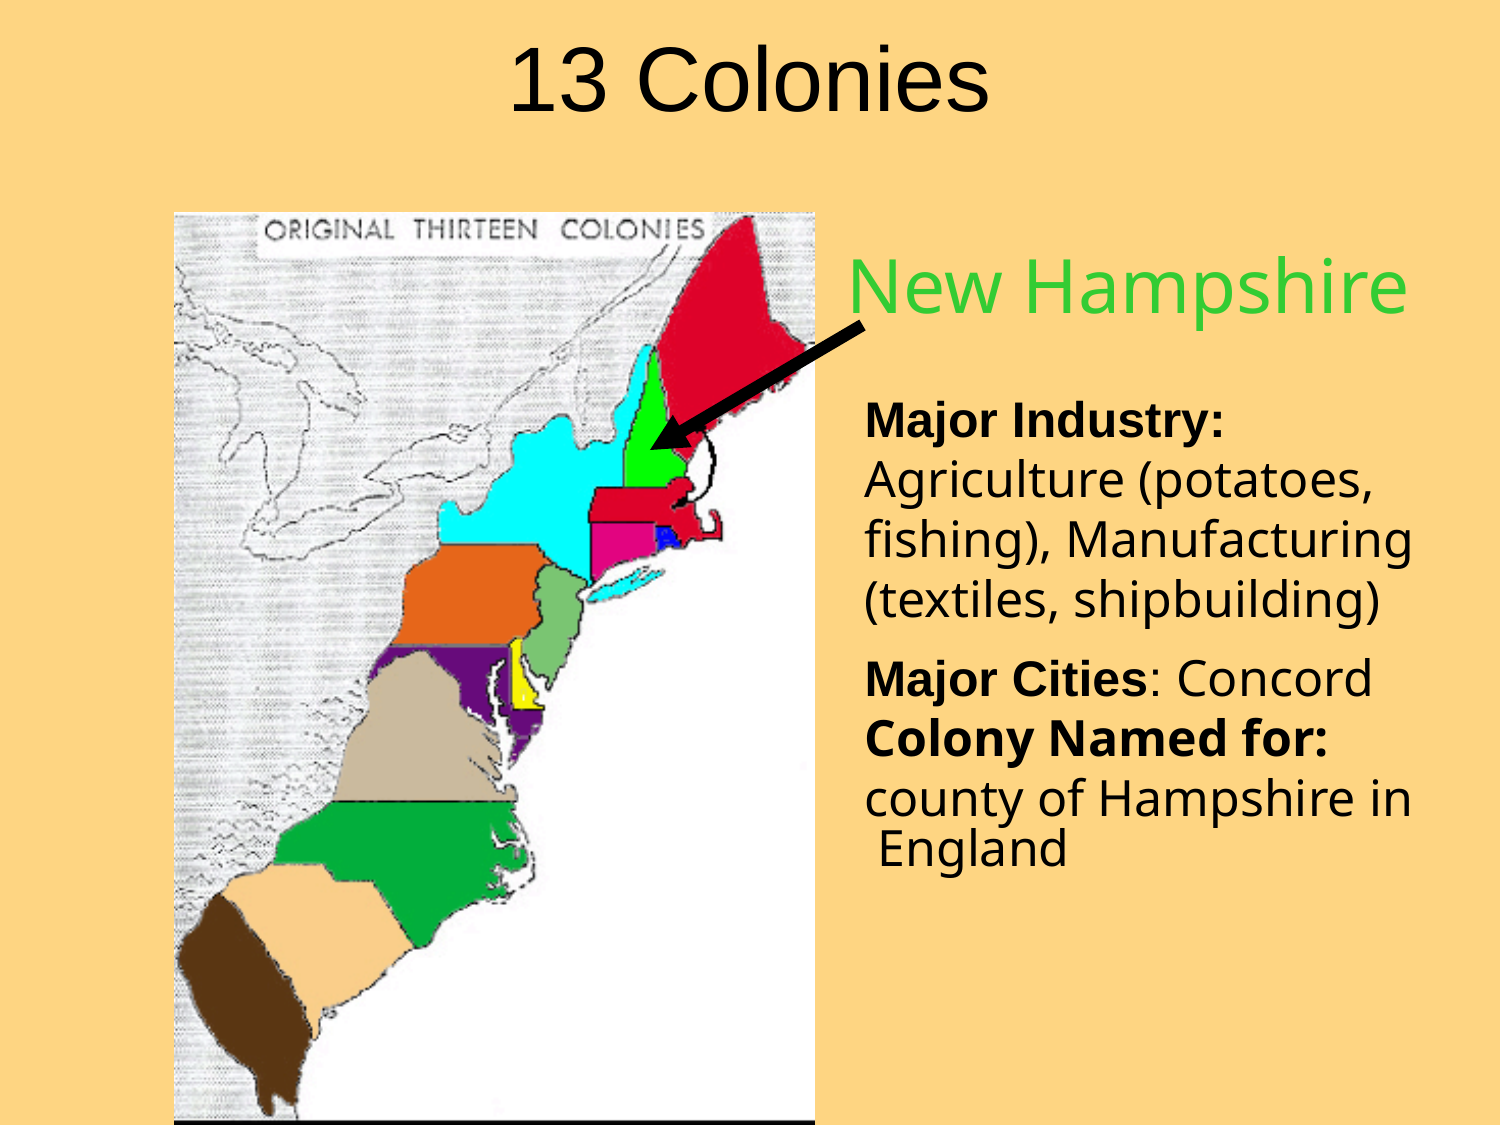

# 13 Colonies
Major Industry: Agriculture (potatoes, fishing), Manufacturing (textiles, shipbuilding)
Major Cities: Concord Colony Named for: county of Hampshire in England
New Hampshire